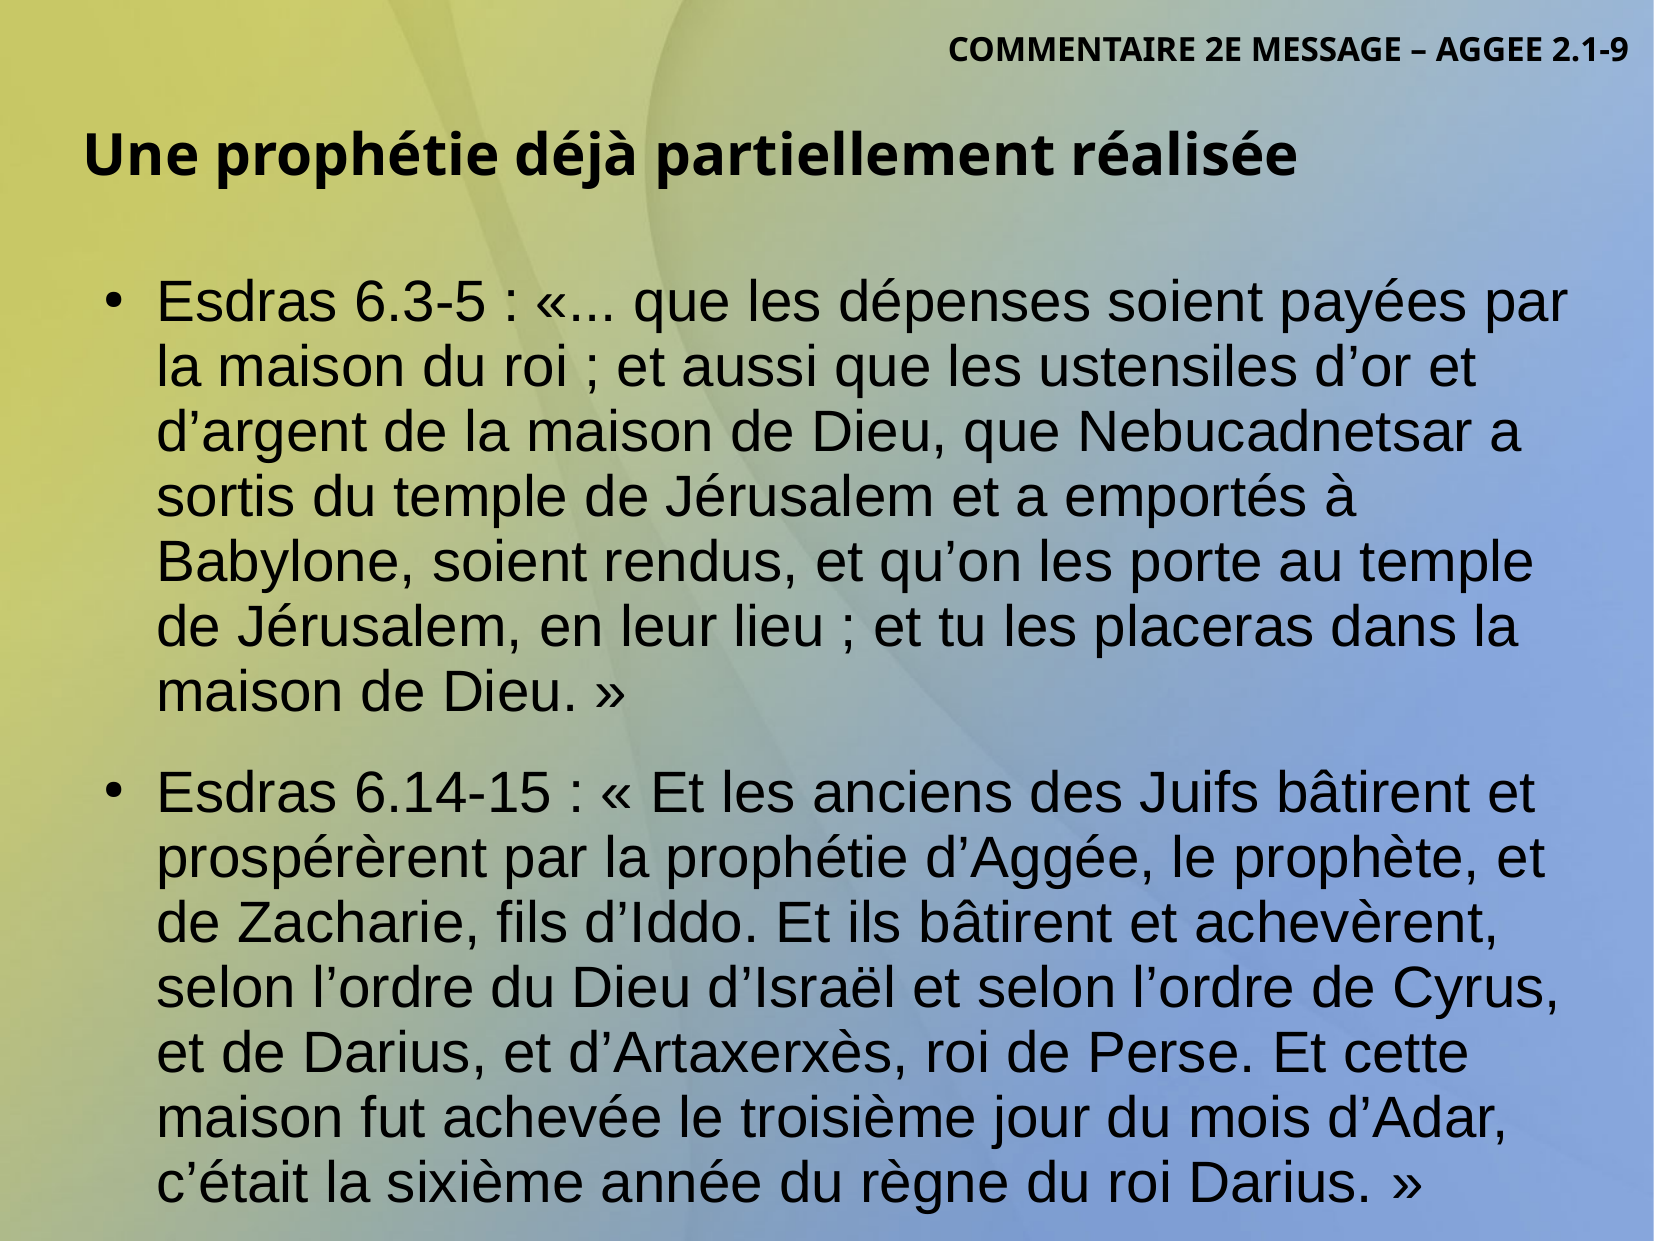

COMMENTAIRE 2E MESSAGE – AGGEE 2.1-9
# Une prophétie déjà partiellement réalisée
Esdras 6.3-5 : «... que les dépenses soient payées par la maison du roi ; et aussi que les ustensiles d’or et d’argent de la maison de Dieu, que Nebucadnetsar a sortis du temple de Jérusalem et a emportés à Babylone, soient rendus, et qu’on les porte au temple de Jérusalem, en leur lieu ; et tu les placeras dans la maison de Dieu. »
Esdras 6.14-15 : « Et les anciens des Juifs bâtirent et prospérèrent par la prophétie d’Aggée, le prophète, et de Zacharie, fils d’Iddo. Et ils bâtirent et achevèrent, selon l’ordre du Dieu d’Israël et selon l’ordre de Cyrus, et de Darius, et d’Artaxerxès, roi de Perse. Et cette maison fut achevée le troisième jour du mois d’Adar, c’était la sixième année du règne du roi Darius. »